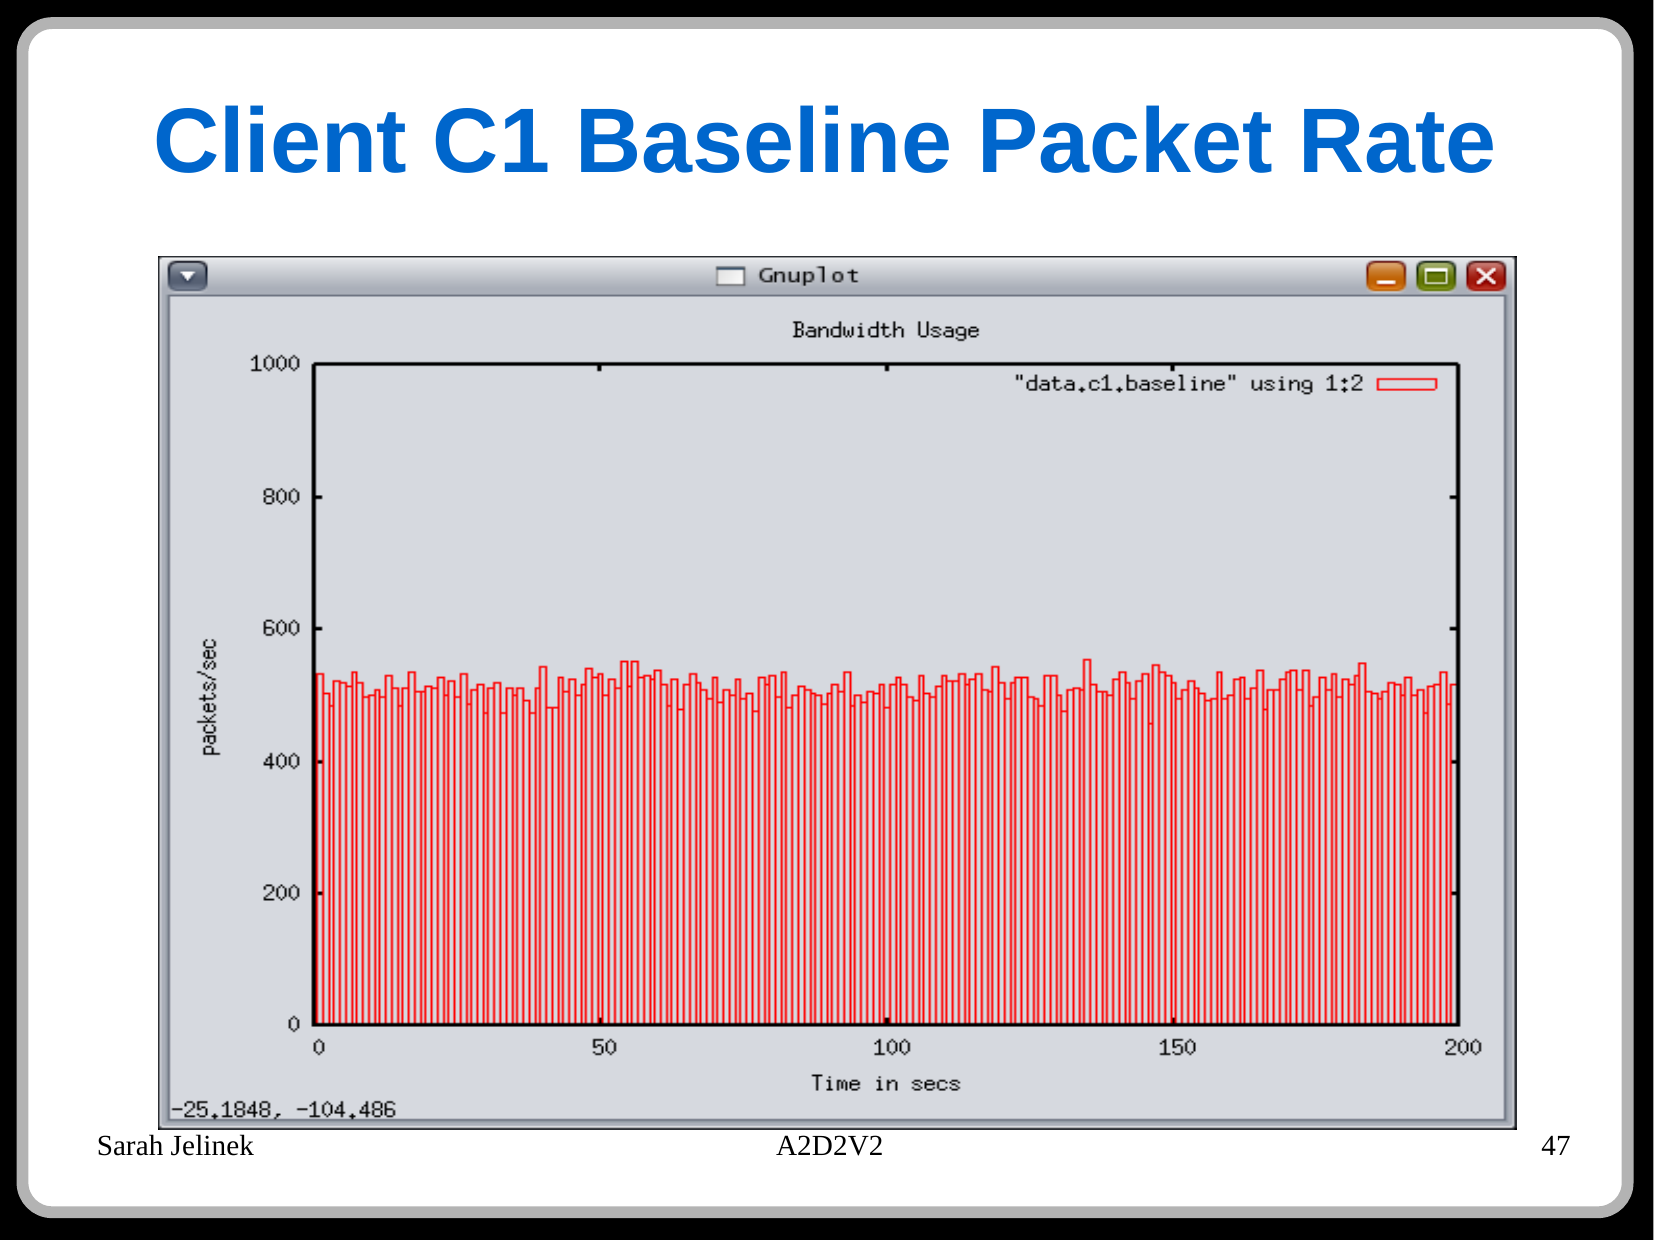

# Client C1 Baseline Packet Rate
Sarah Jelinek A2D2V2
47